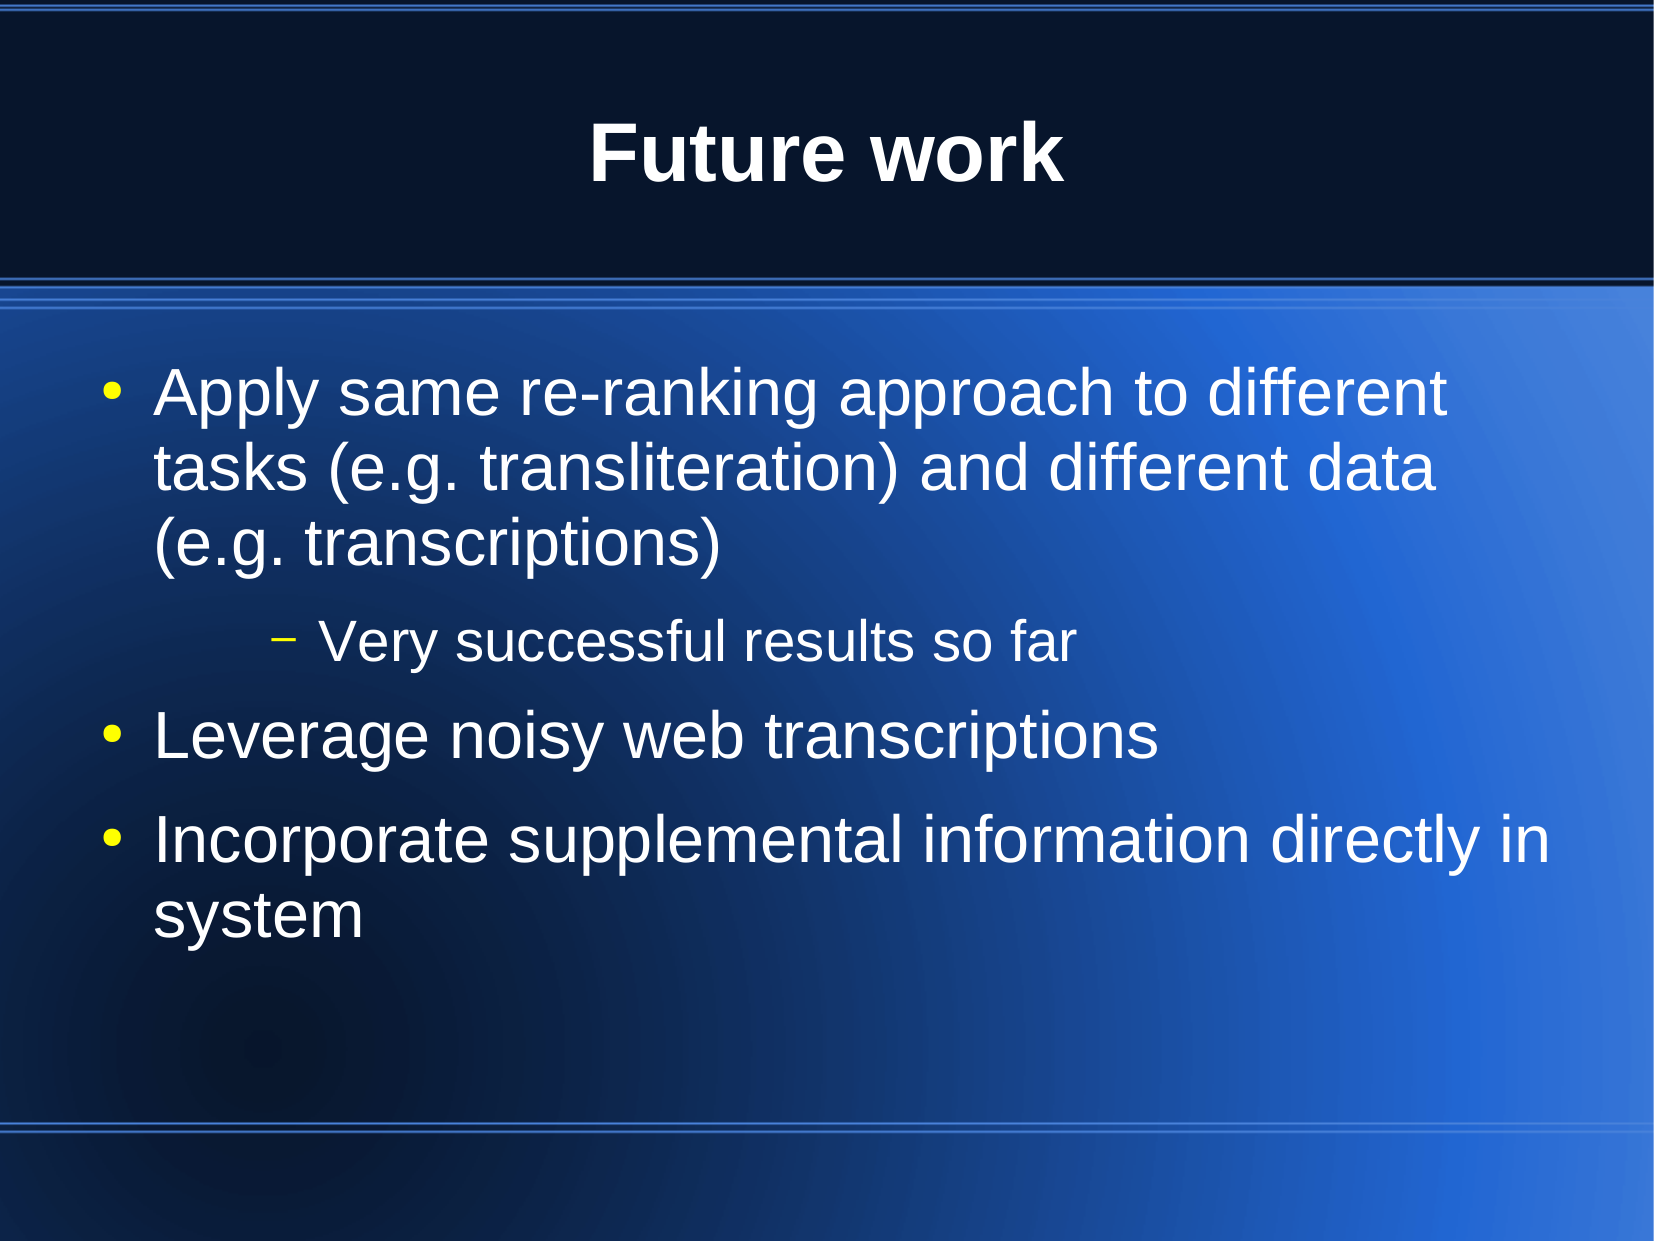

# Future work
Apply same re-ranking approach to different tasks (e.g. transliteration) and different data (e.g. transcriptions)
Very successful results so far
Leverage noisy web transcriptions
Incorporate supplemental information directly in system